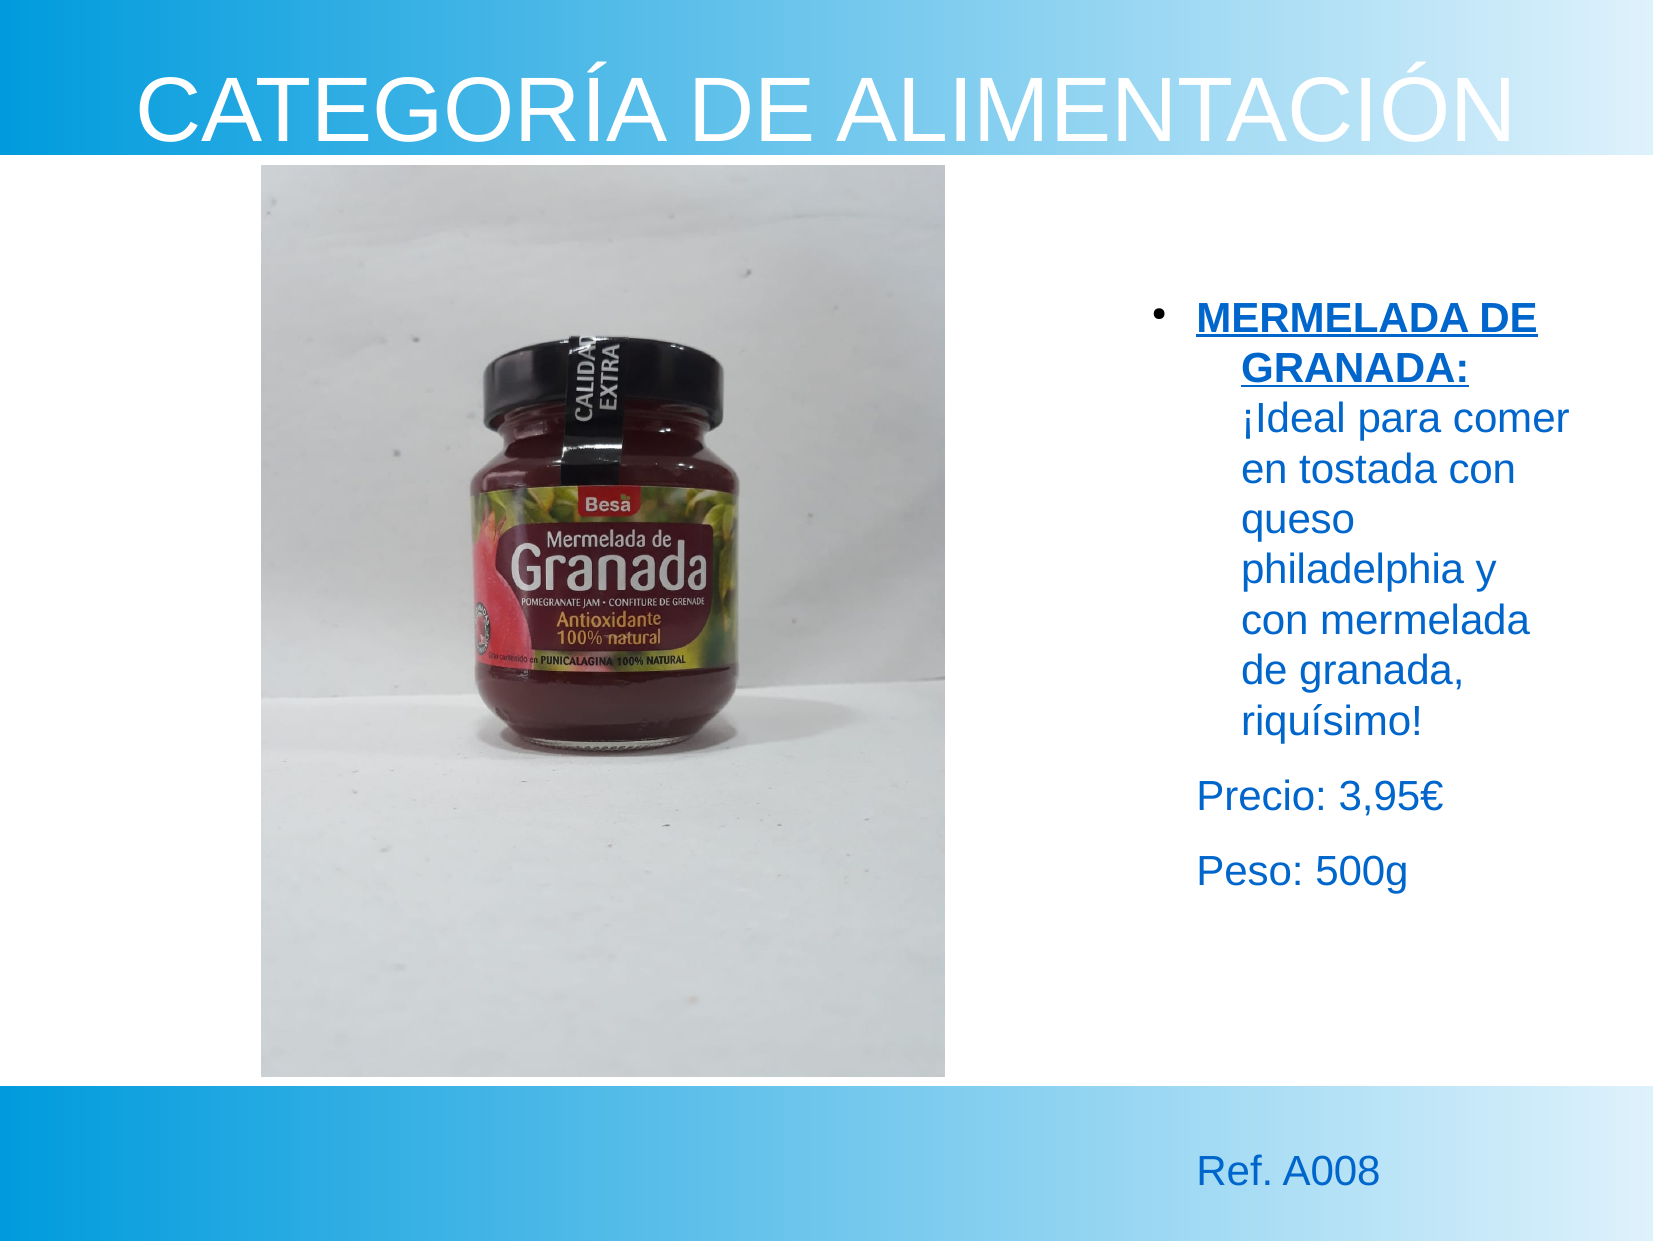

# CATEGORÍA DE ALIMENTACIÓN
MERMELADA DE GRANADA: ¡Ideal para comer en tostada con queso philadelphia y con mermelada de granada, riquísimo!
Precio: 3,95€
Peso: 500g
Ref. A008